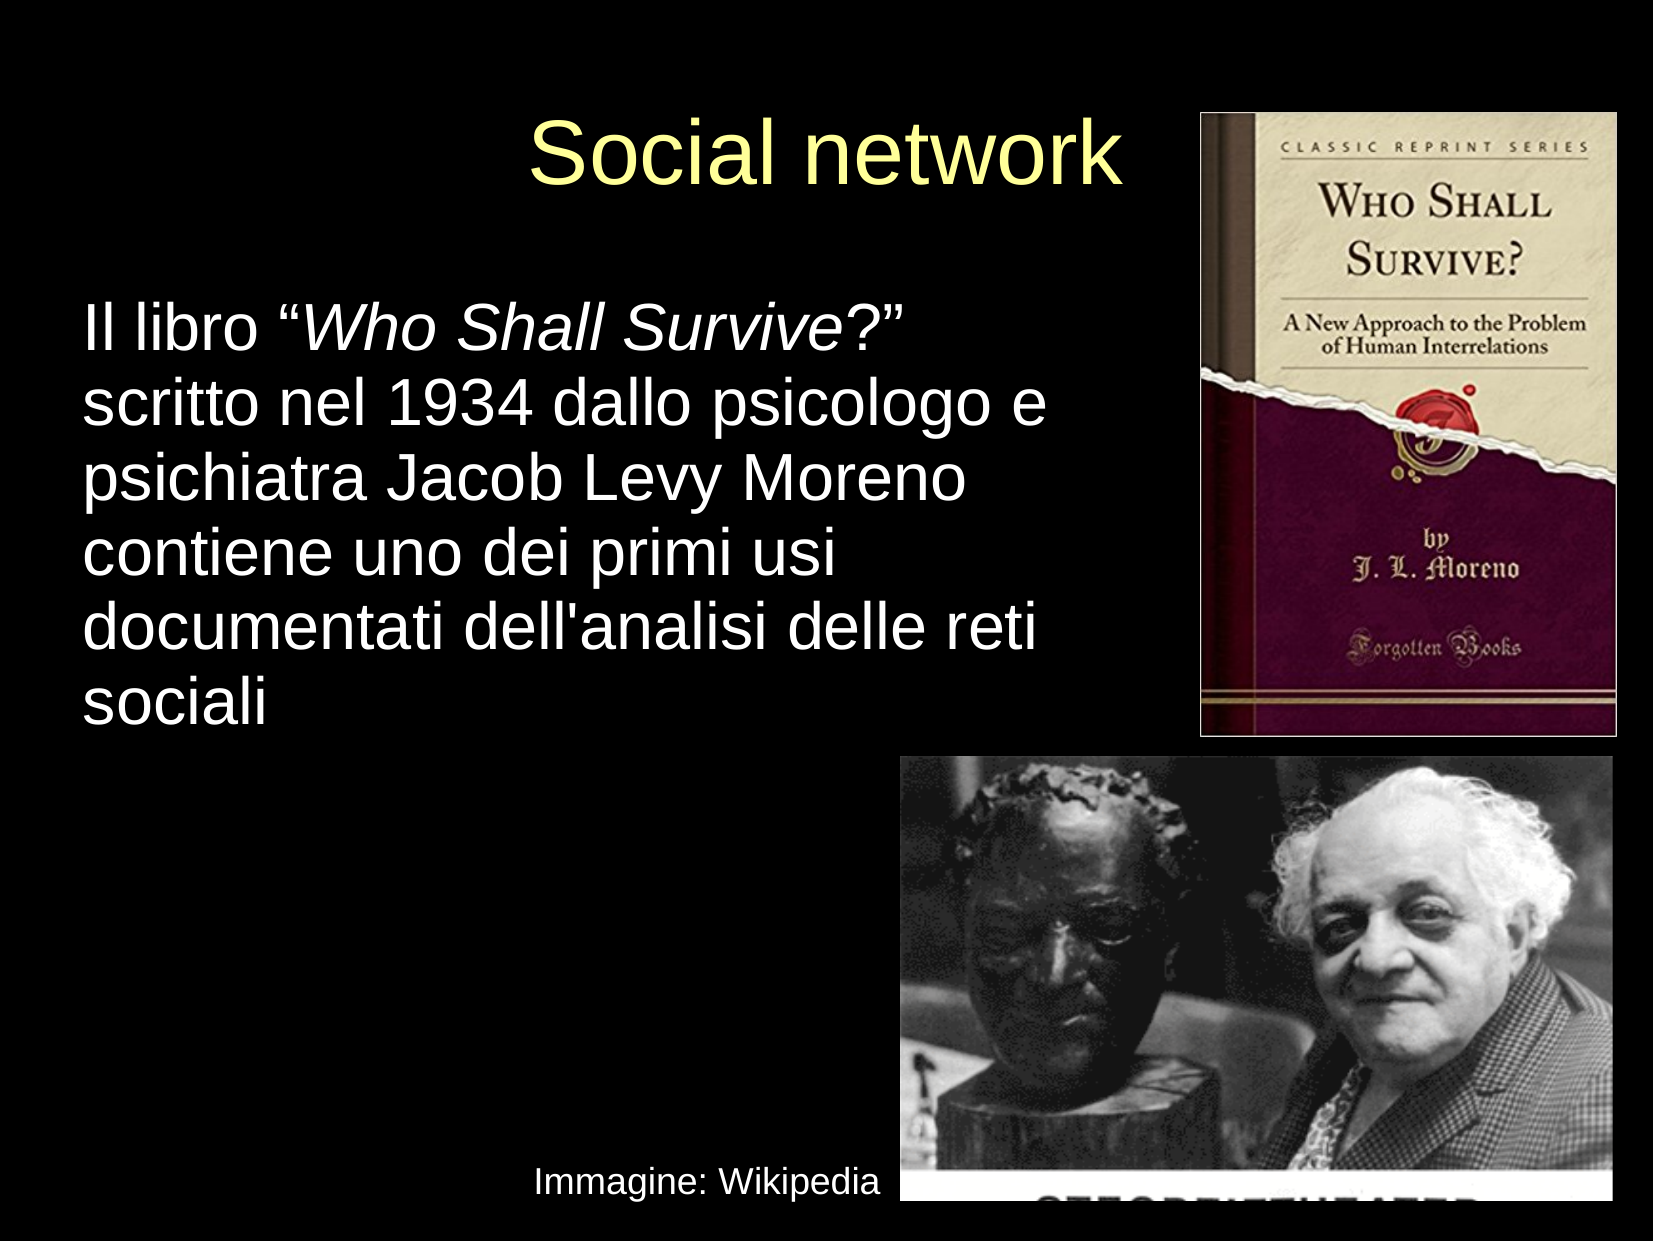

# Social network
Il libro “Who Shall Survive?” scritto nel 1934 dallo psicologo e psichiatra Jacob Levy Moreno contiene uno dei primi usi documentati dell'analisi delle reti sociali
Immagine: Wikipedia